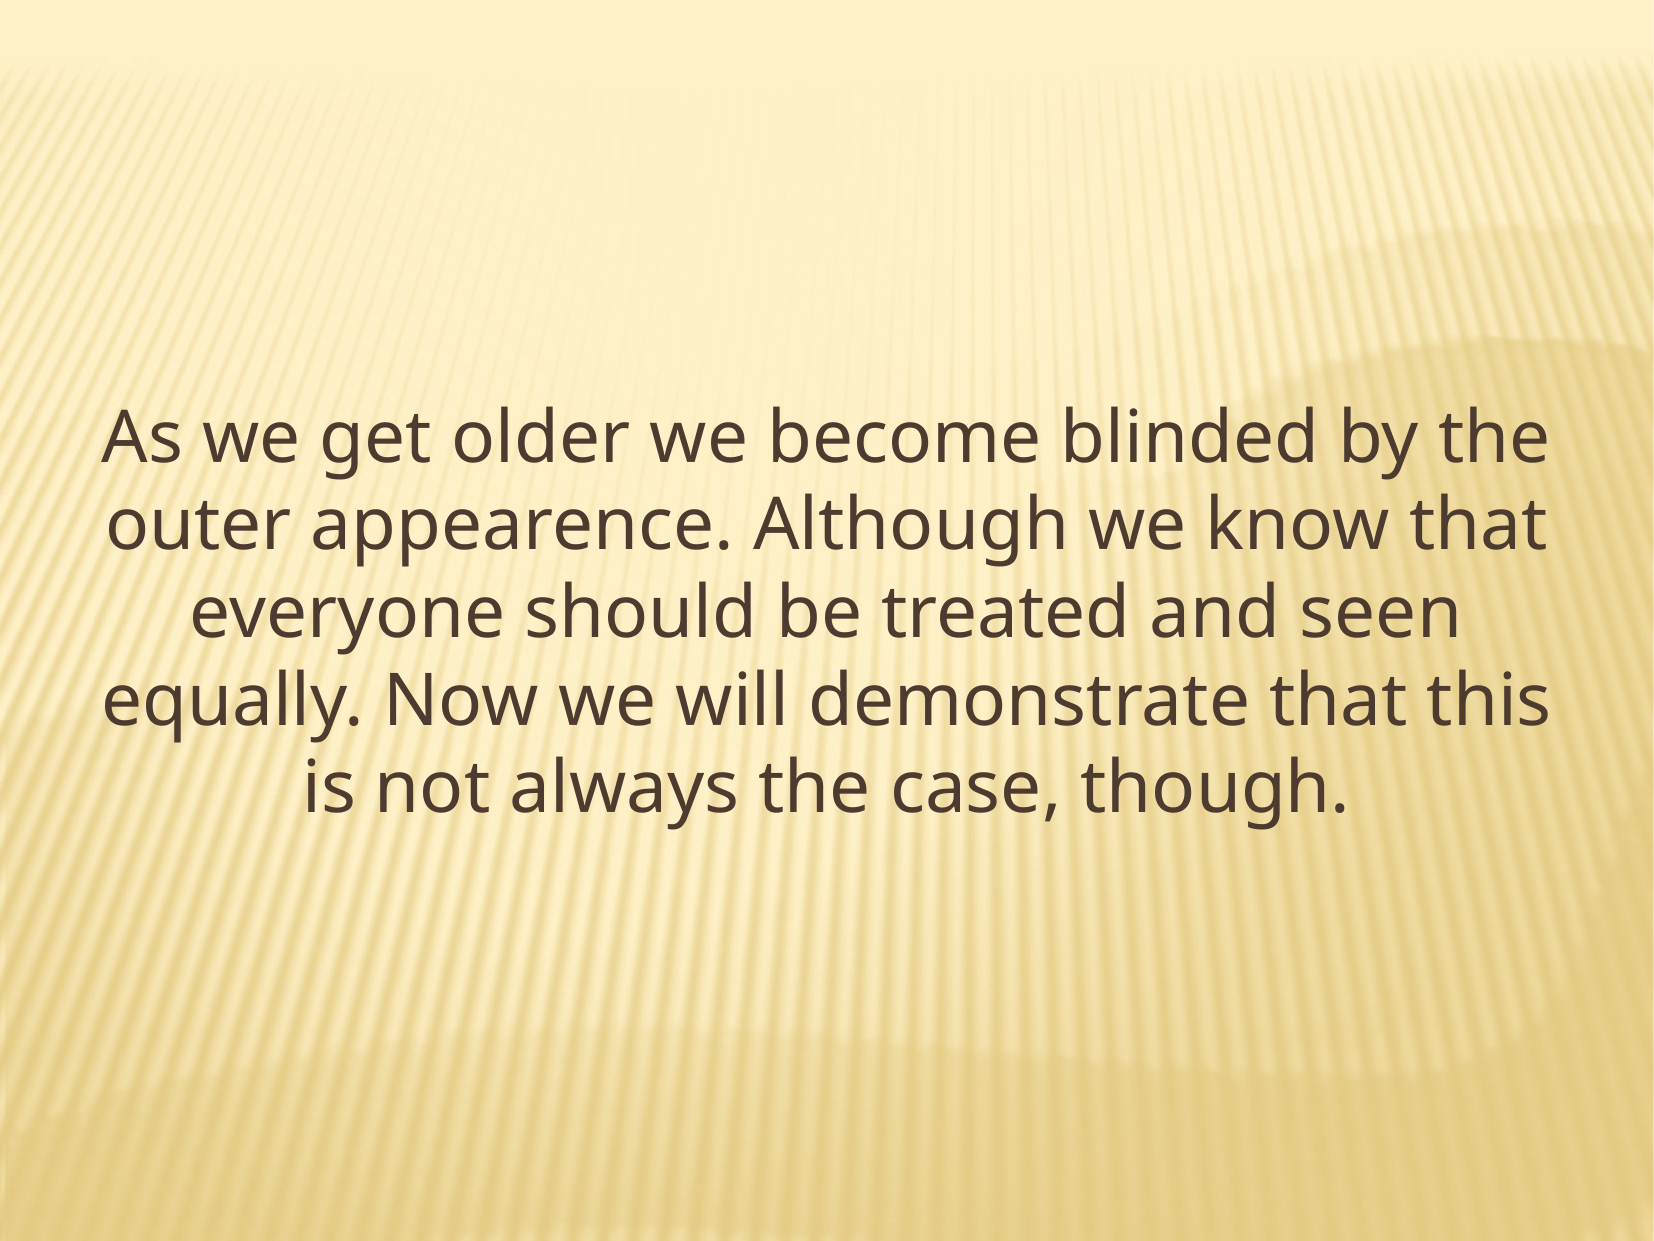

# As we get older we become blinded by the outer appearence. Although we know that everyone should be treated and seen equally. Now we will demonstrate that this is not always the case, though.